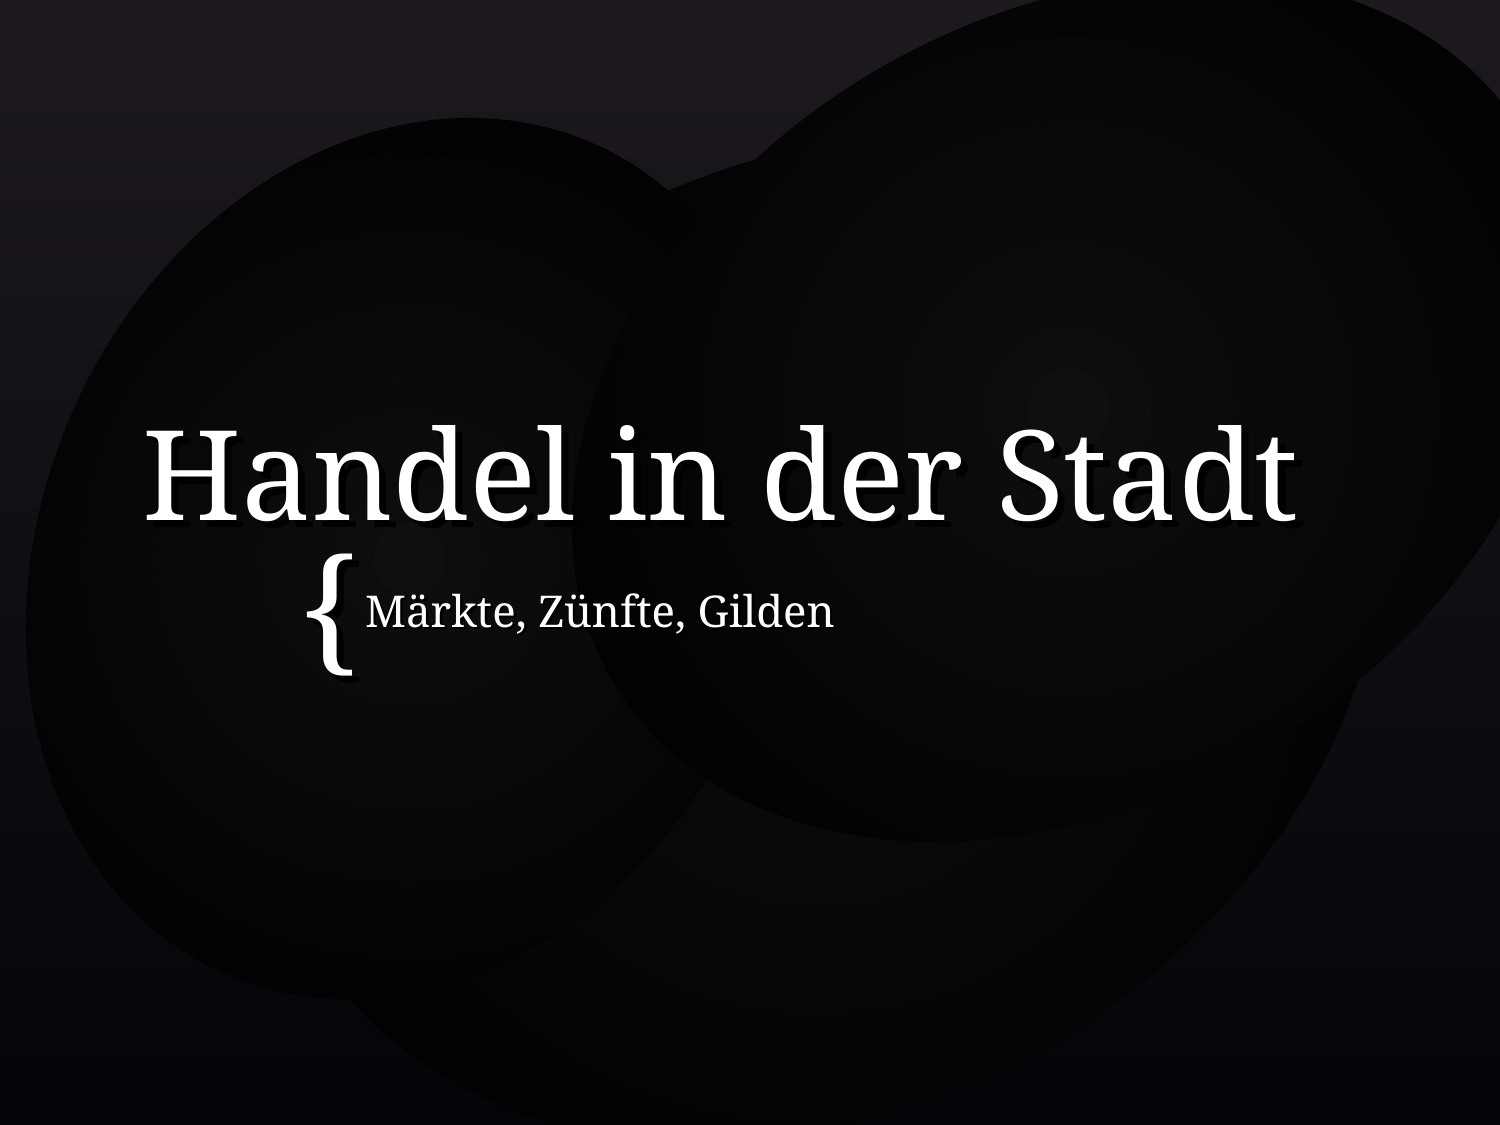

# Handel in der Stadt
Märkte, Zünfte, Gilden